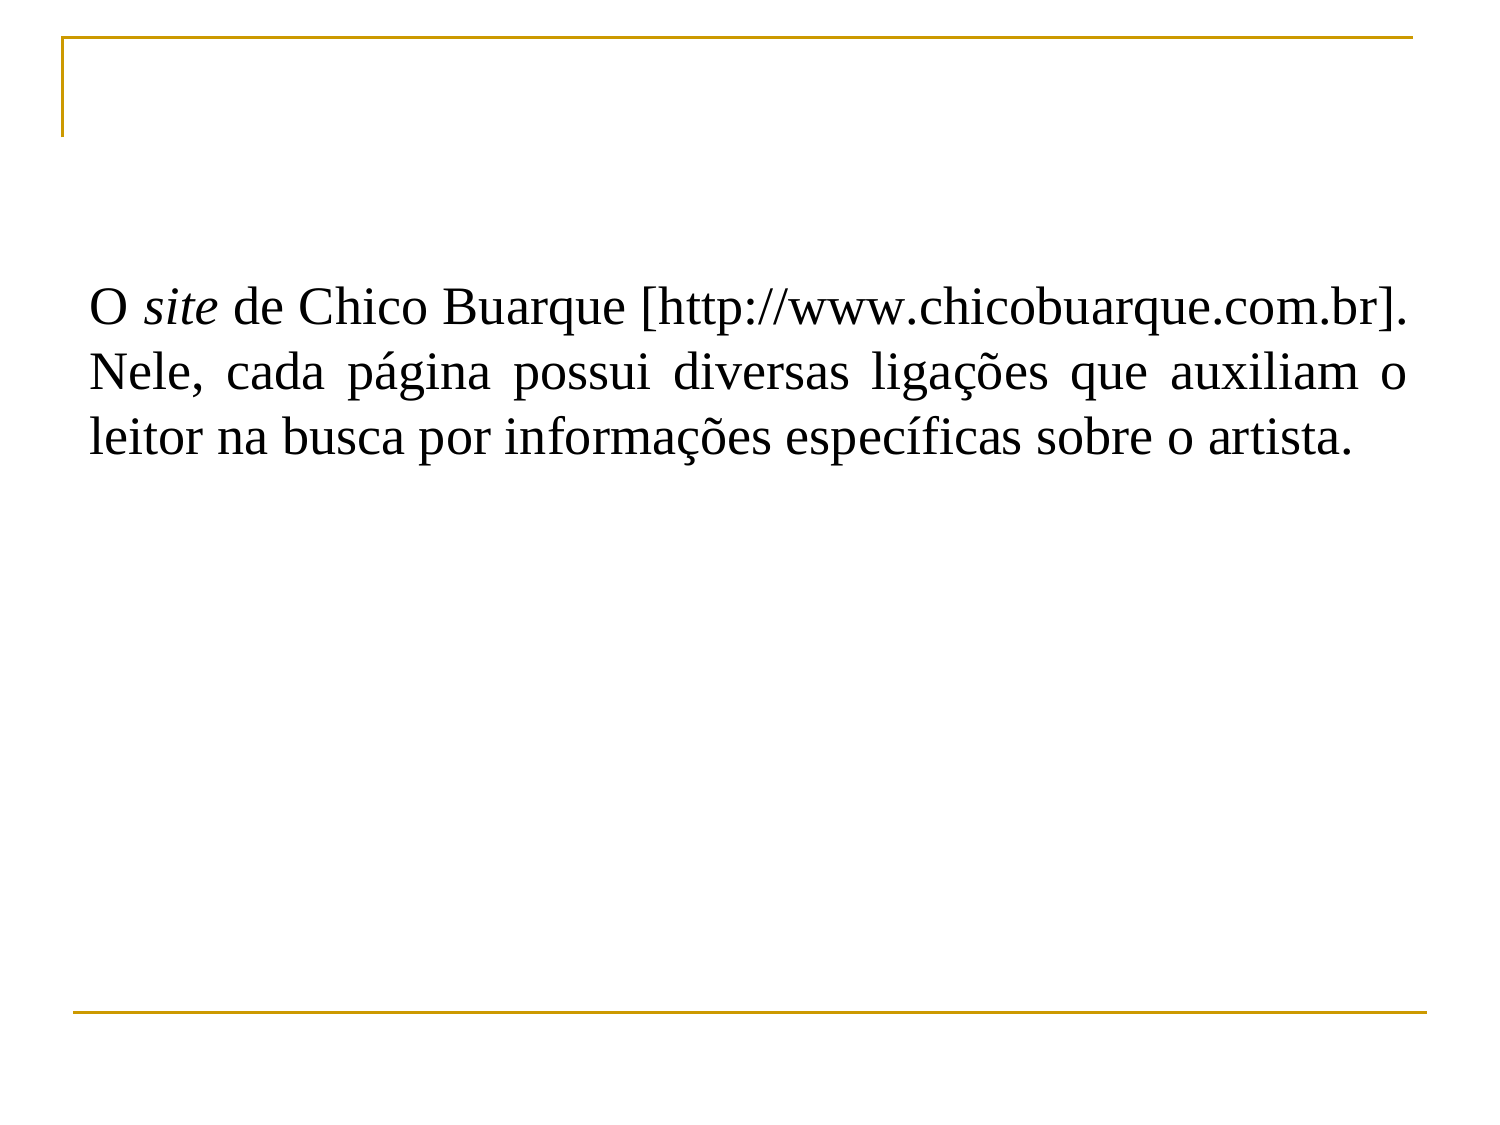

#
O site de Chico Buarque [http://www.chicobuarque.com.br]. Nele, cada página possui diversas ligações que auxiliam o leitor na busca por informações específicas sobre o artista.